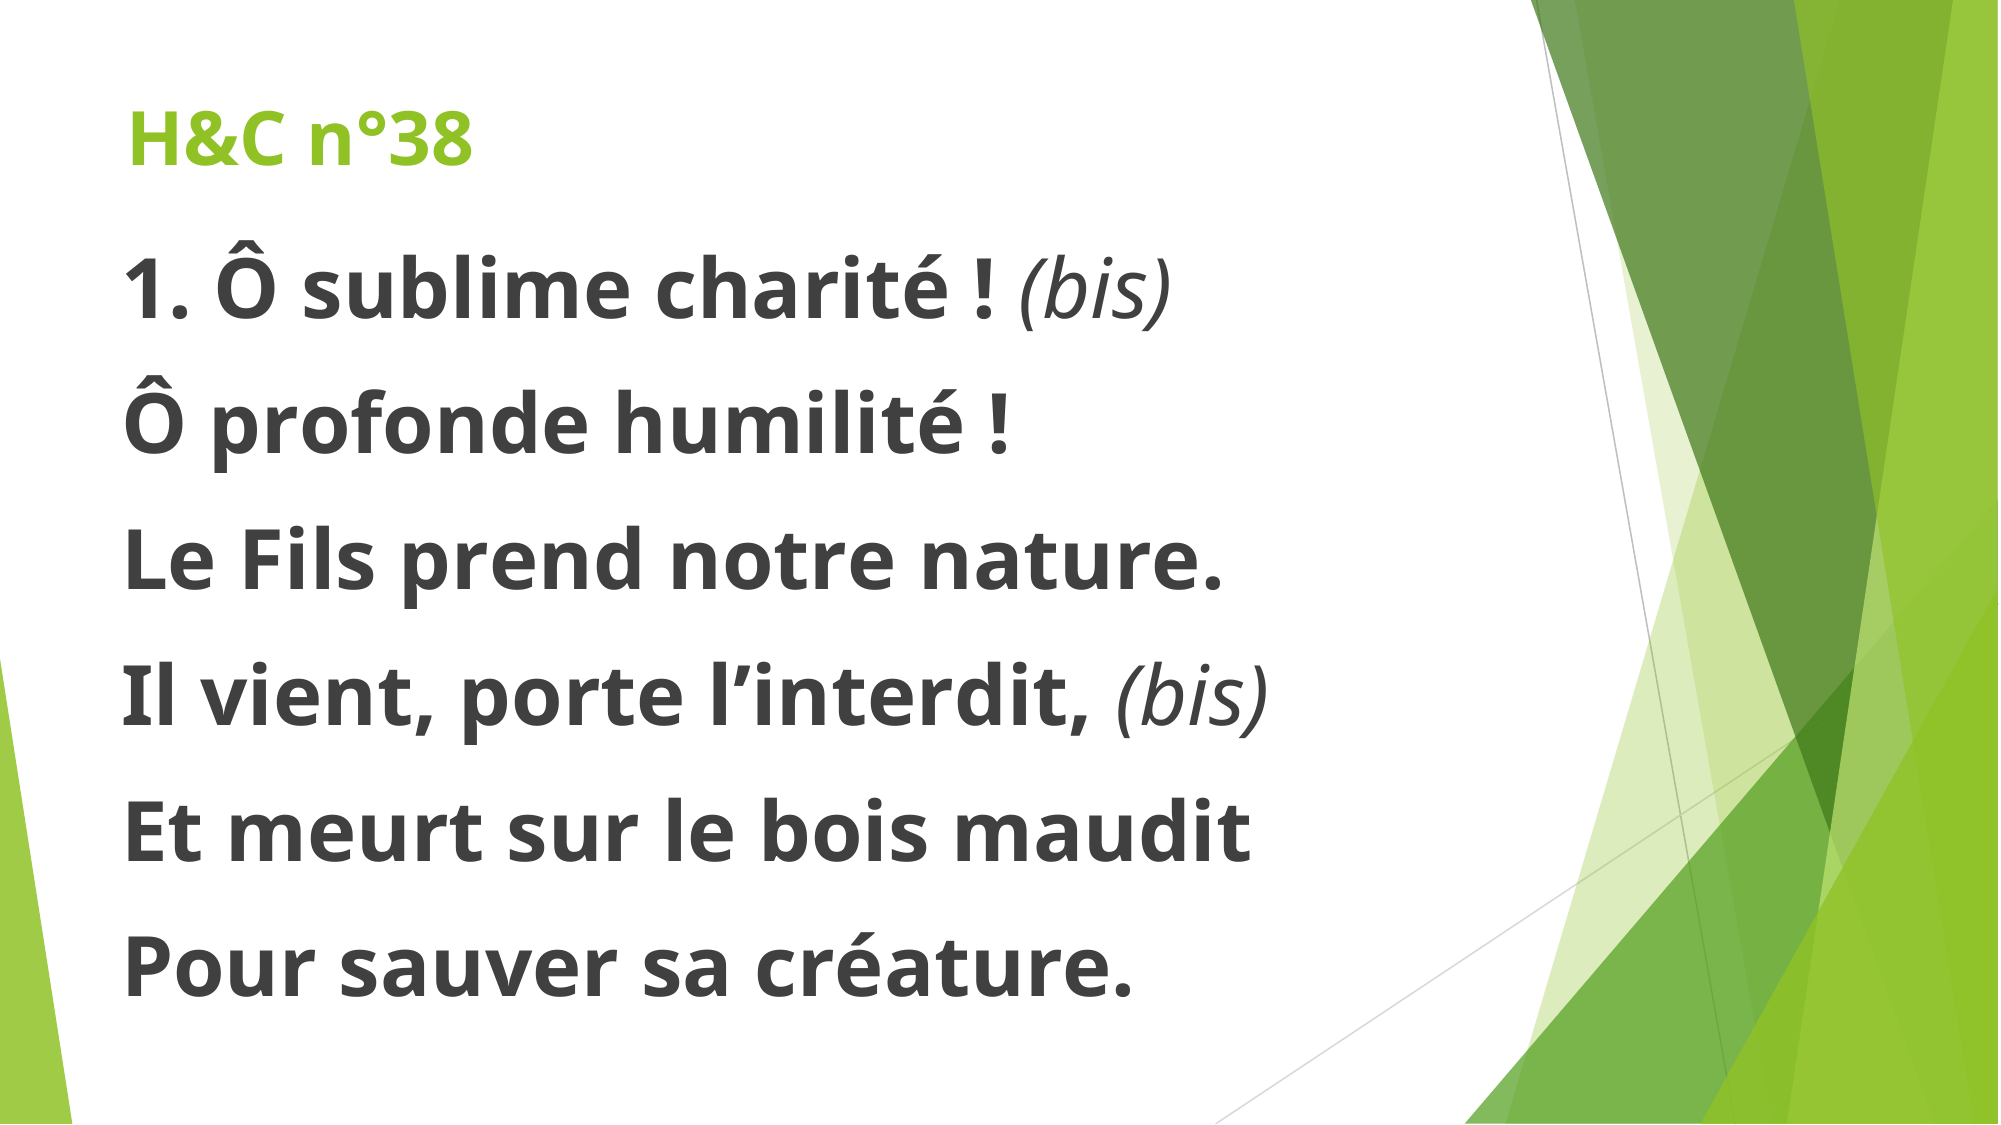

H&C n°38
1. Ô sublime charité ! (bis)
Ô profonde humilité !
Le Fils prend notre nature.
Il vient, porte l’interdit, (bis)
Et meurt sur le bois maudit
Pour sauver sa créature.